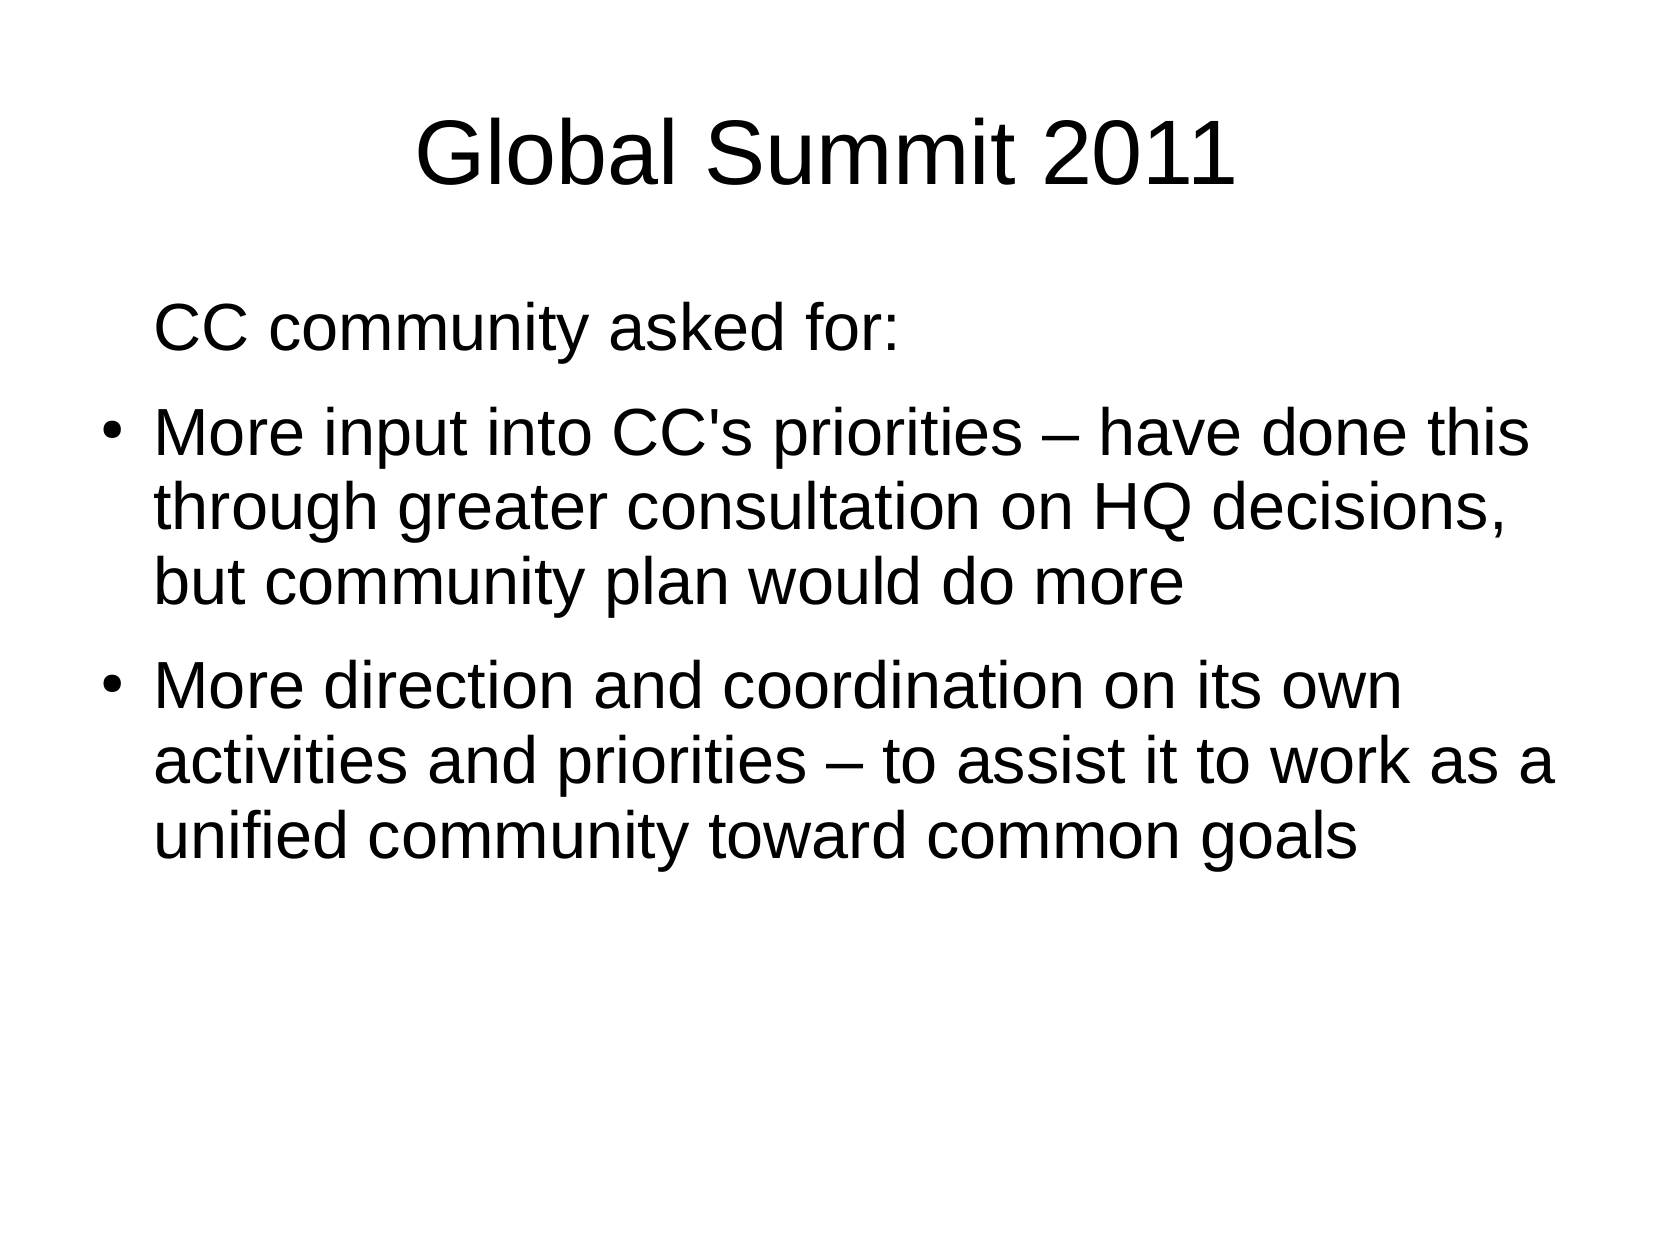

# Global Summit 2011
CC community asked for:
More input into CC's priorities – have done this through greater consultation on HQ decisions, but community plan would do more
More direction and coordination on its own activities and priorities – to assist it to work as a unified community toward common goals